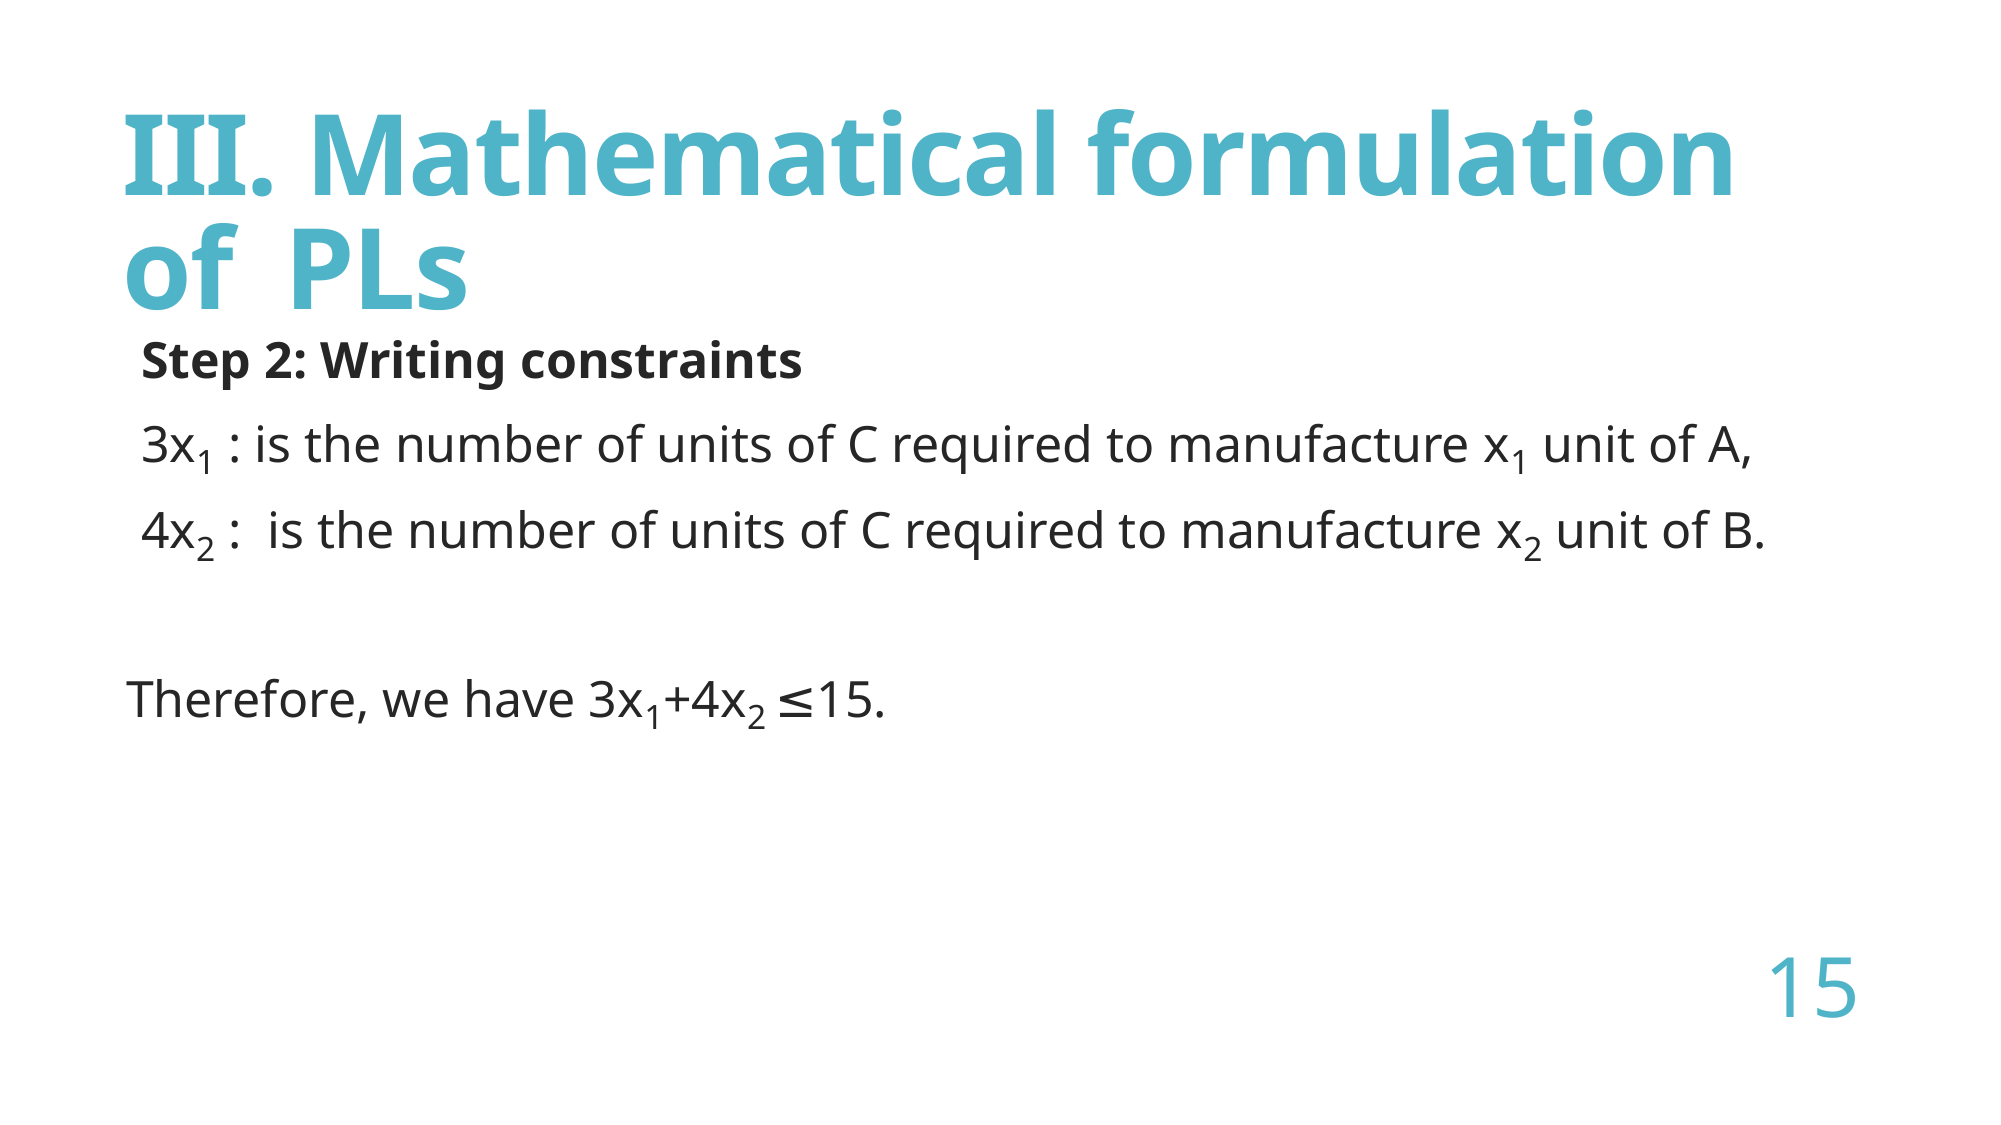

III. Mathematical formulation of PLs
Step 2: Writing constraints
3x1 : is the number of units of C required to manufacture x1 unit of A,
4x2 : is the number of units of C required to manufacture x2 unit of B.
Therefore, we have 3x1+4x2 ≤15.